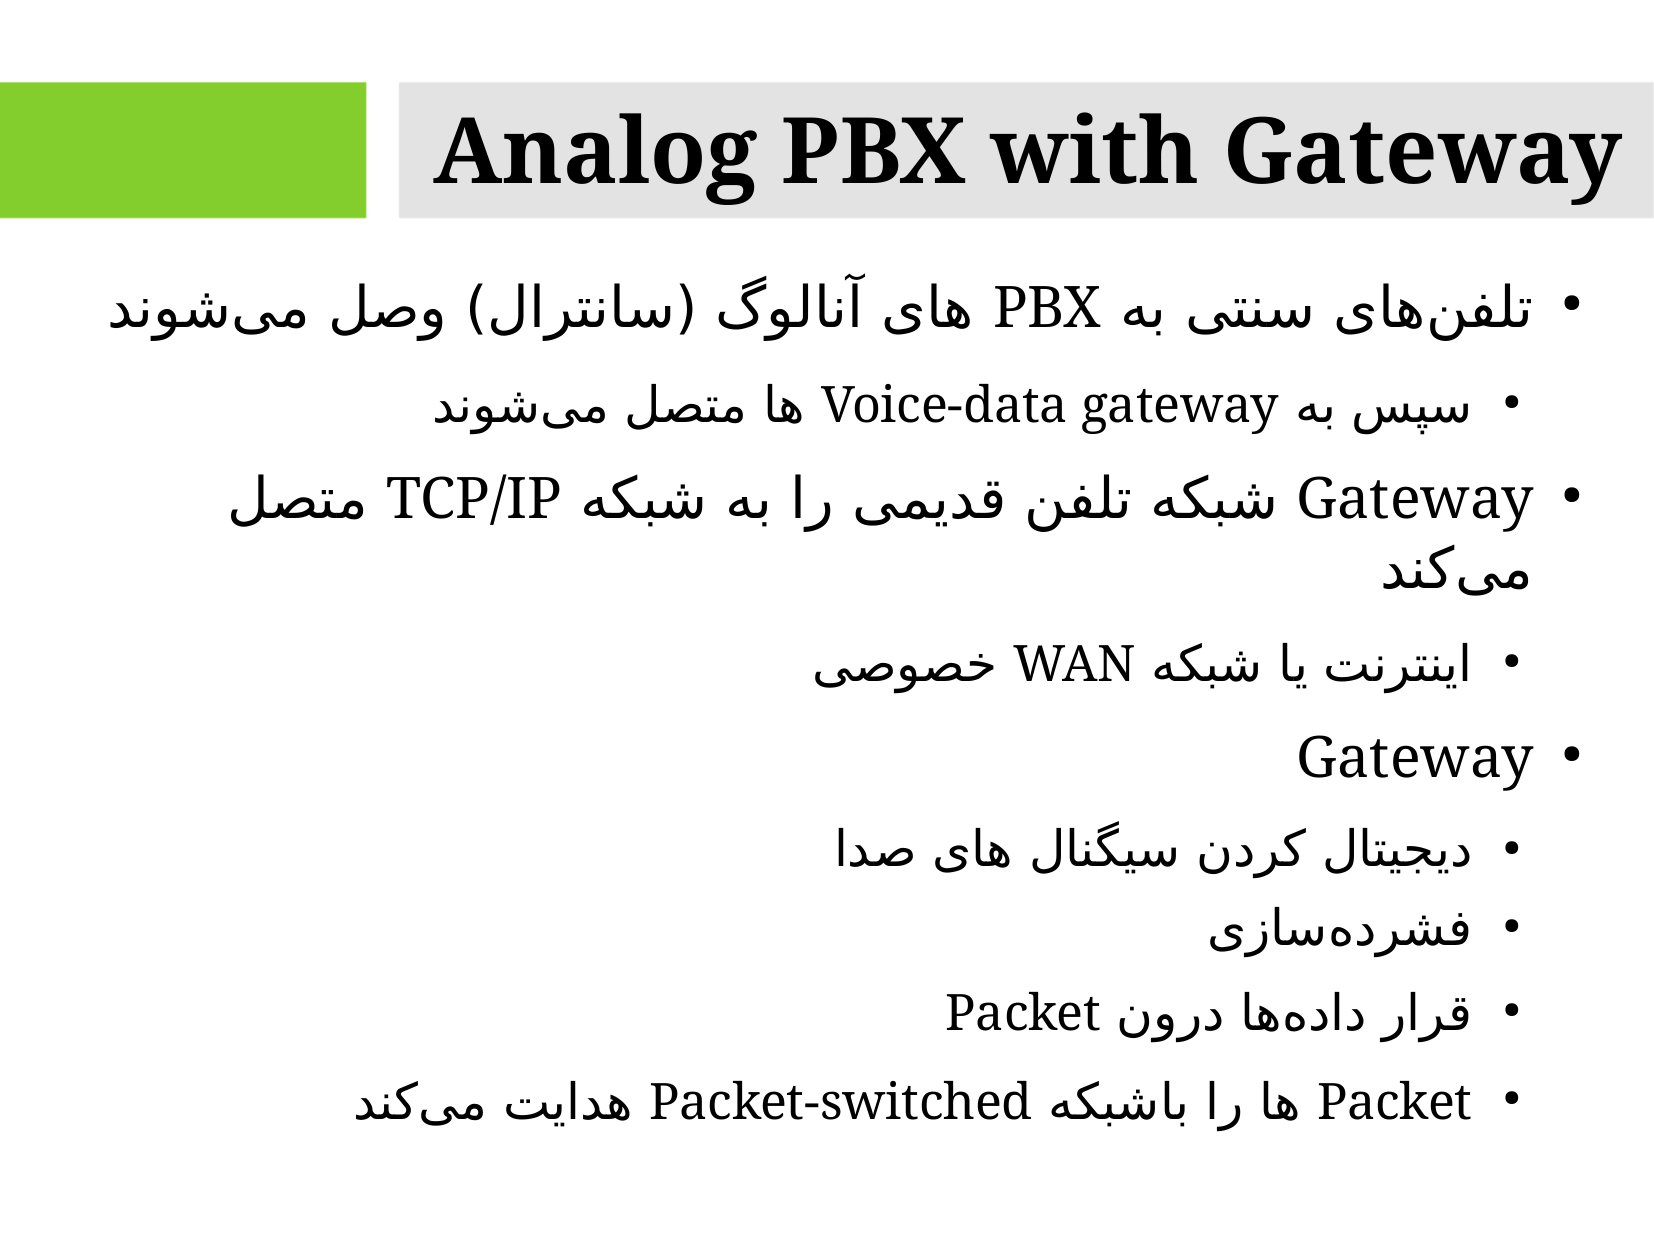

# Analog PBX with Gateway
تلفن‌های سنتی به PBX های آنالوگ (سانترال) وصل می‌شوند
سپس به Voice-data gateway ها متصل می‌شوند
Gateway شبکه تلفن قدیمی را به شبکه TCP/IP متصل می‌کند
اینترنت یا شبکه WAN خصوصی
Gateway
دیجیتال کردن سیگنال های صدا
فشرده‌سازی
قرار داده‌ها درون Packet
Packet ها را باشبکه Packet-switched هدایت می‌کند